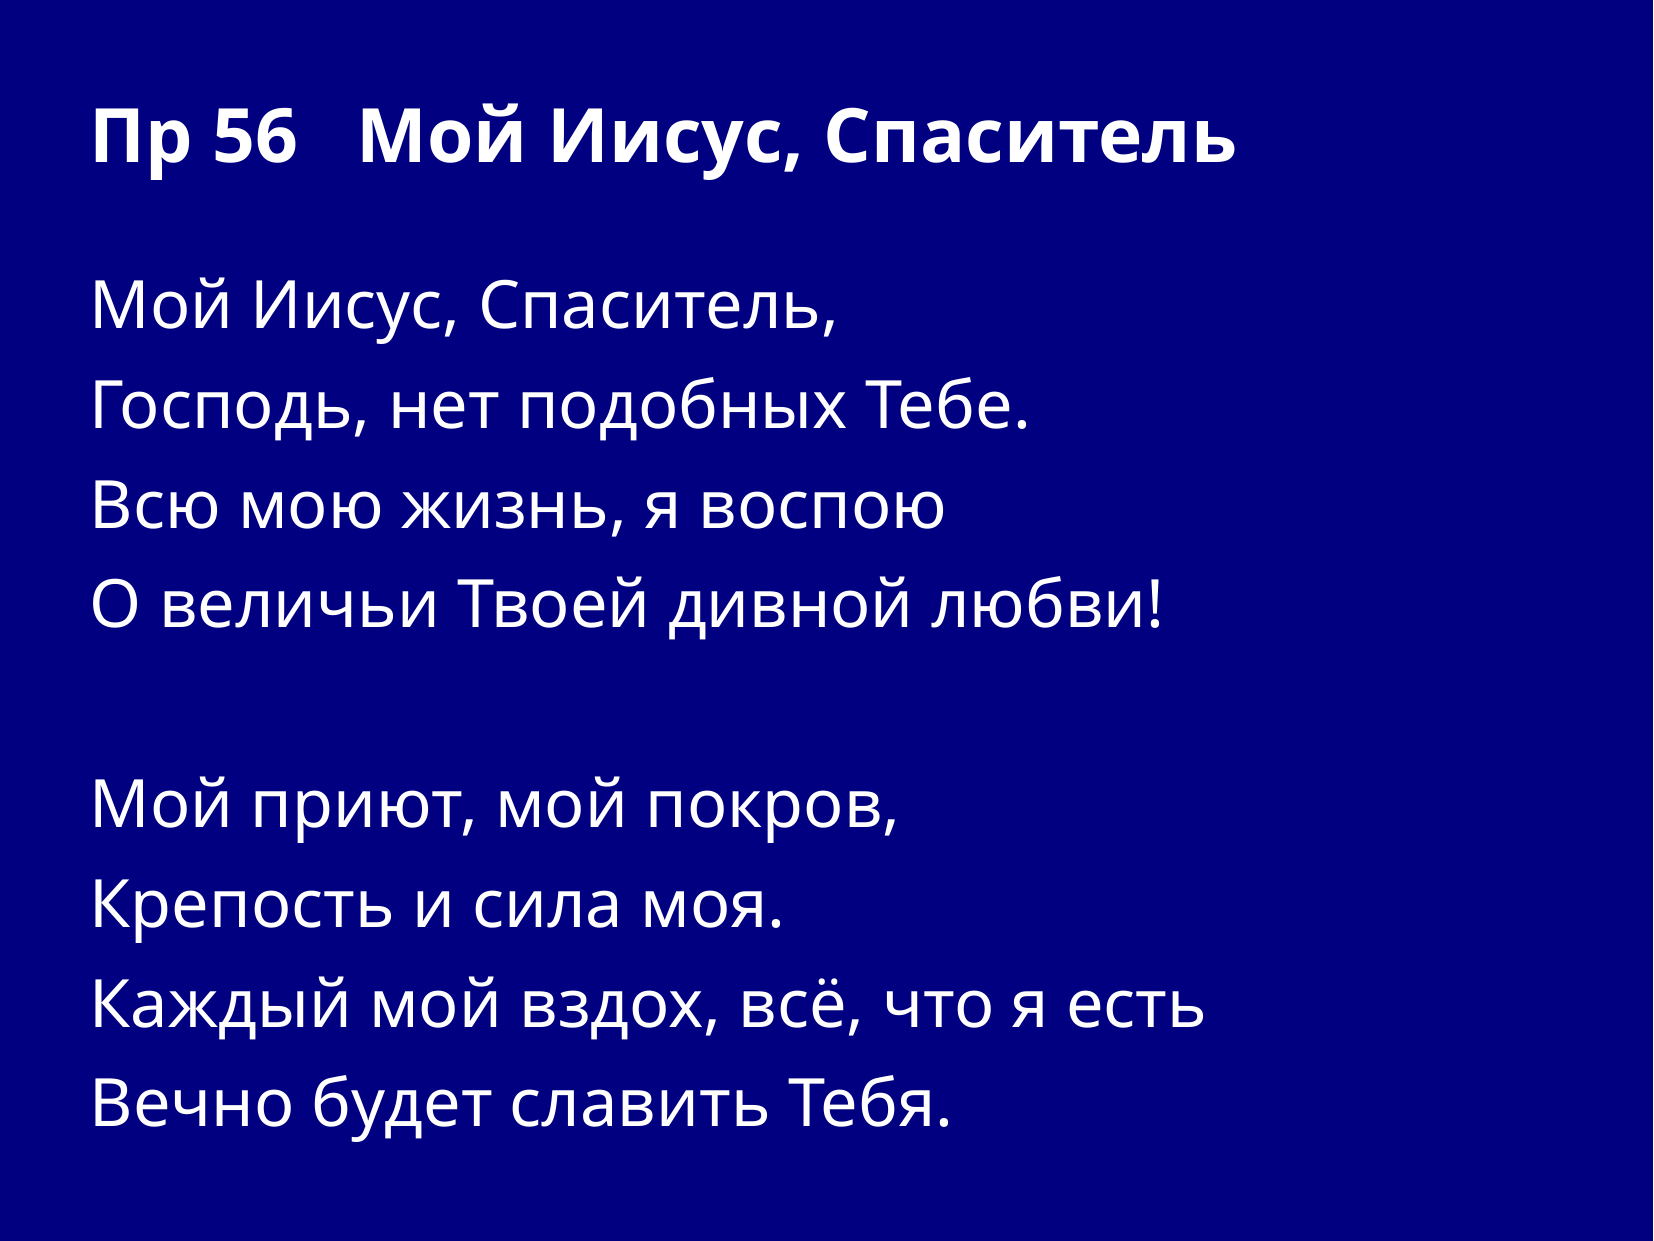

Пр 56 Мой Иисус, Спаситель
Мой Иисус, Спаситель,
Господь, нет подобных Тебе.
Всю мою жизнь, я воспою
О величьи Твоей дивной любви!
Мой приют, мой покров,
Крепость и сила моя.
Каждый мой вздох, всё, что я есть
Вечно будет славить Тебя.